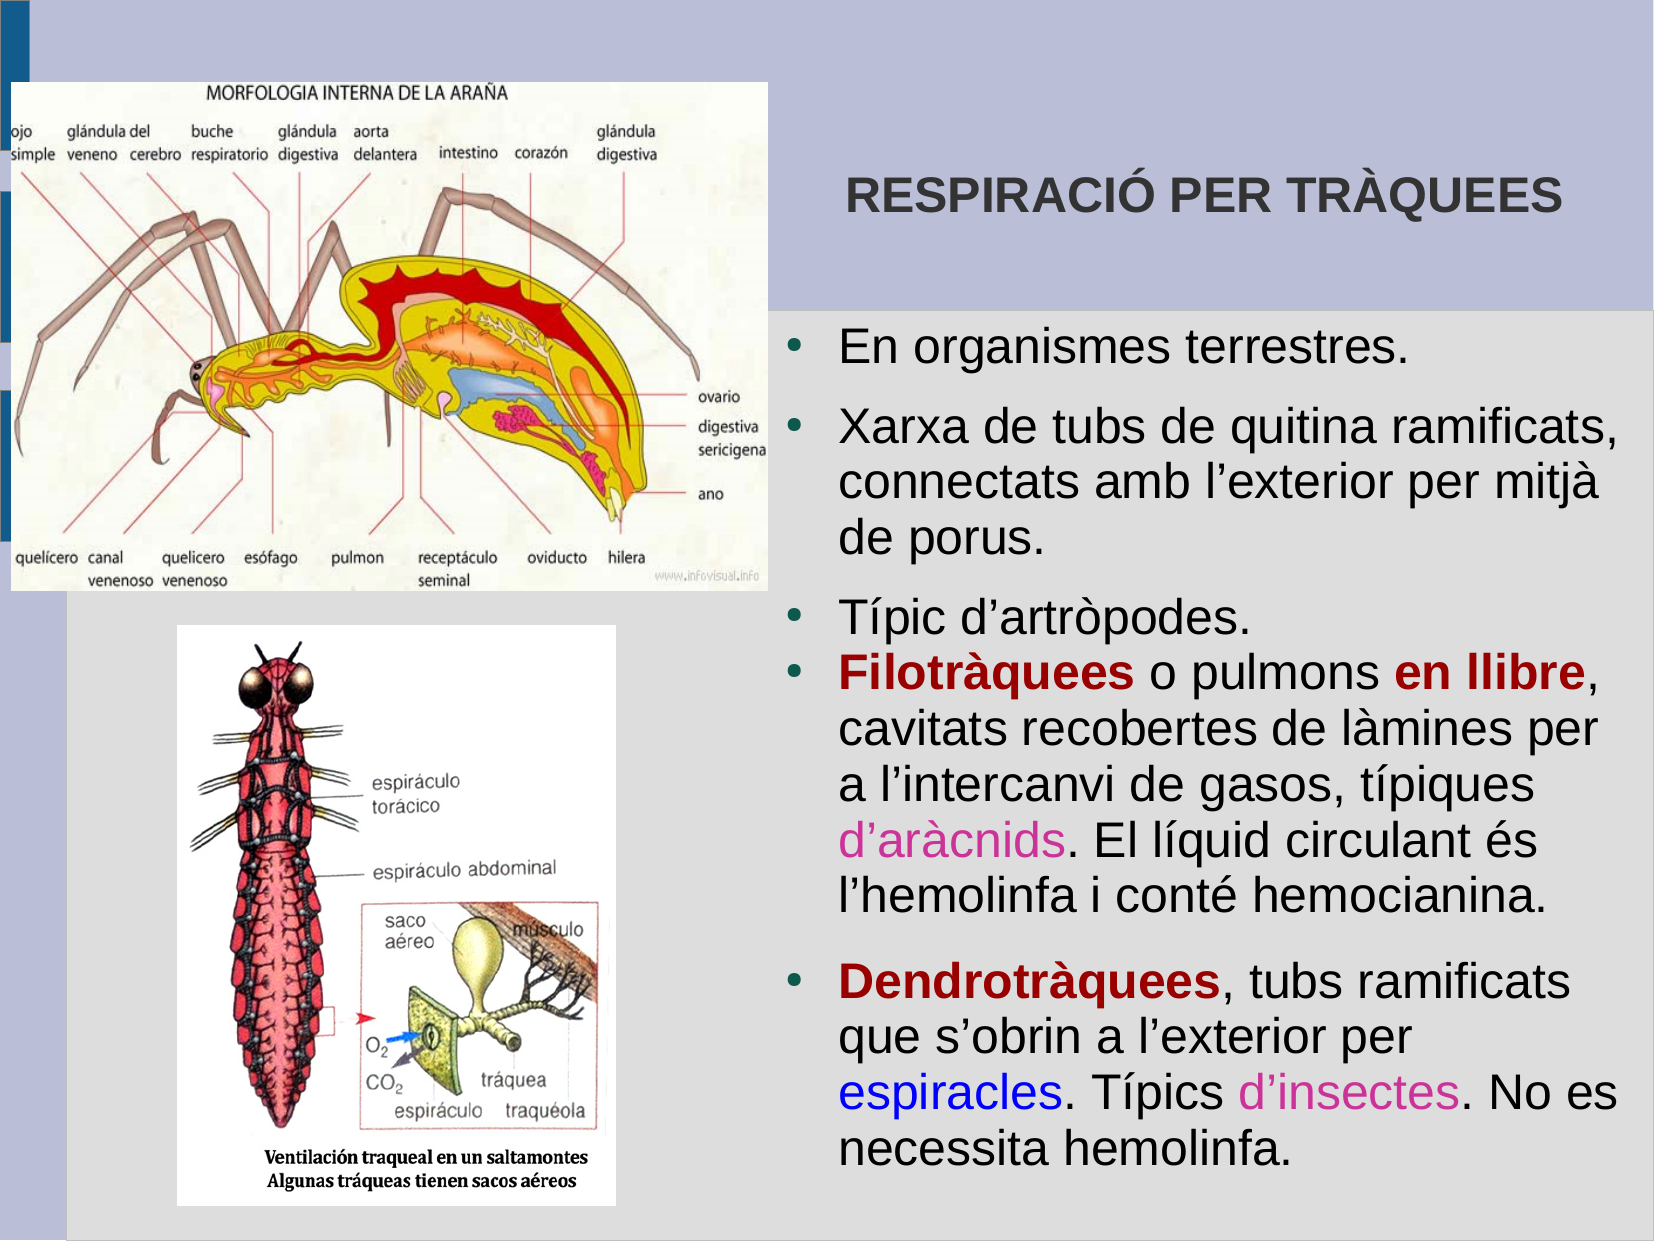

# RESPIRACIÓ PER TRÀQUEES
En organismes terrestres.
Xarxa de tubs de quitina ramificats, connectats amb l’exterior per mitjà de porus.
Típic d’artròpodes.
Filotràquees o pulmons en llibre, cavitats recobertes de làmines per a l’intercanvi de gasos, típiques d’aràcnids. El líquid circulant és l’hemolinfa i conté hemocianina.
Dendrotràquees, tubs ramificats que s’obrin a l’exterior per espiracles. Típics d’insectes. No es necessita hemolinfa.